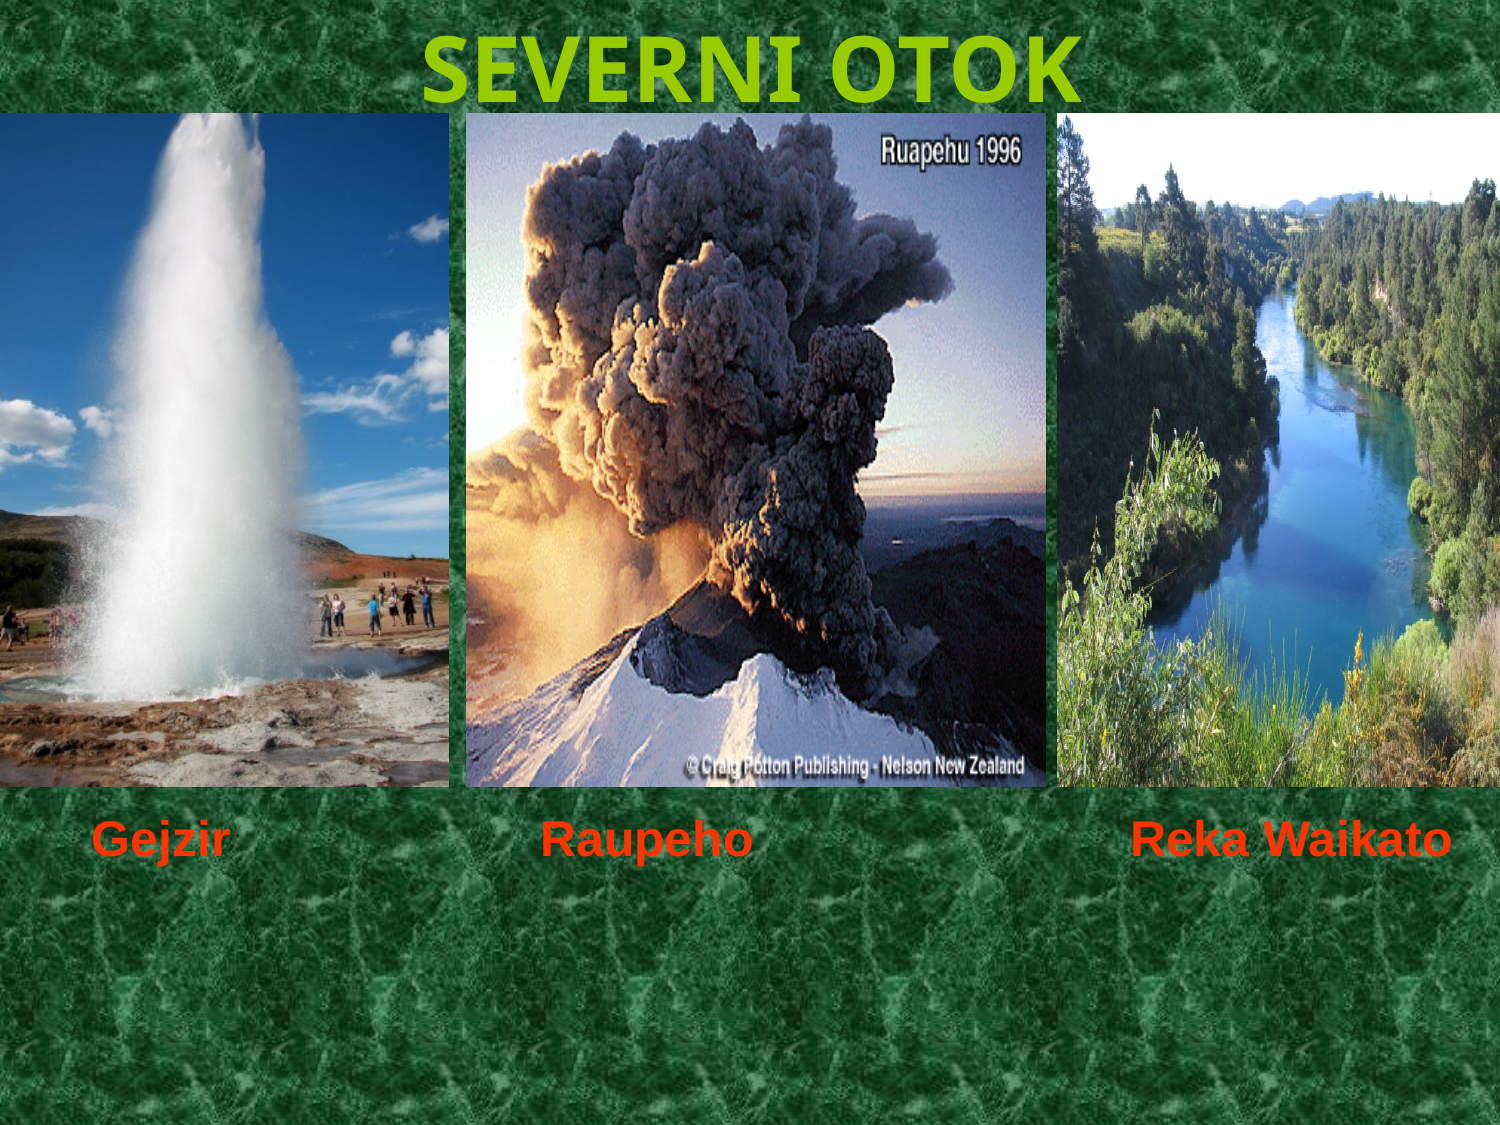

# SEVERNI OTOK
Gejzir
Raupeho Reka Waikato